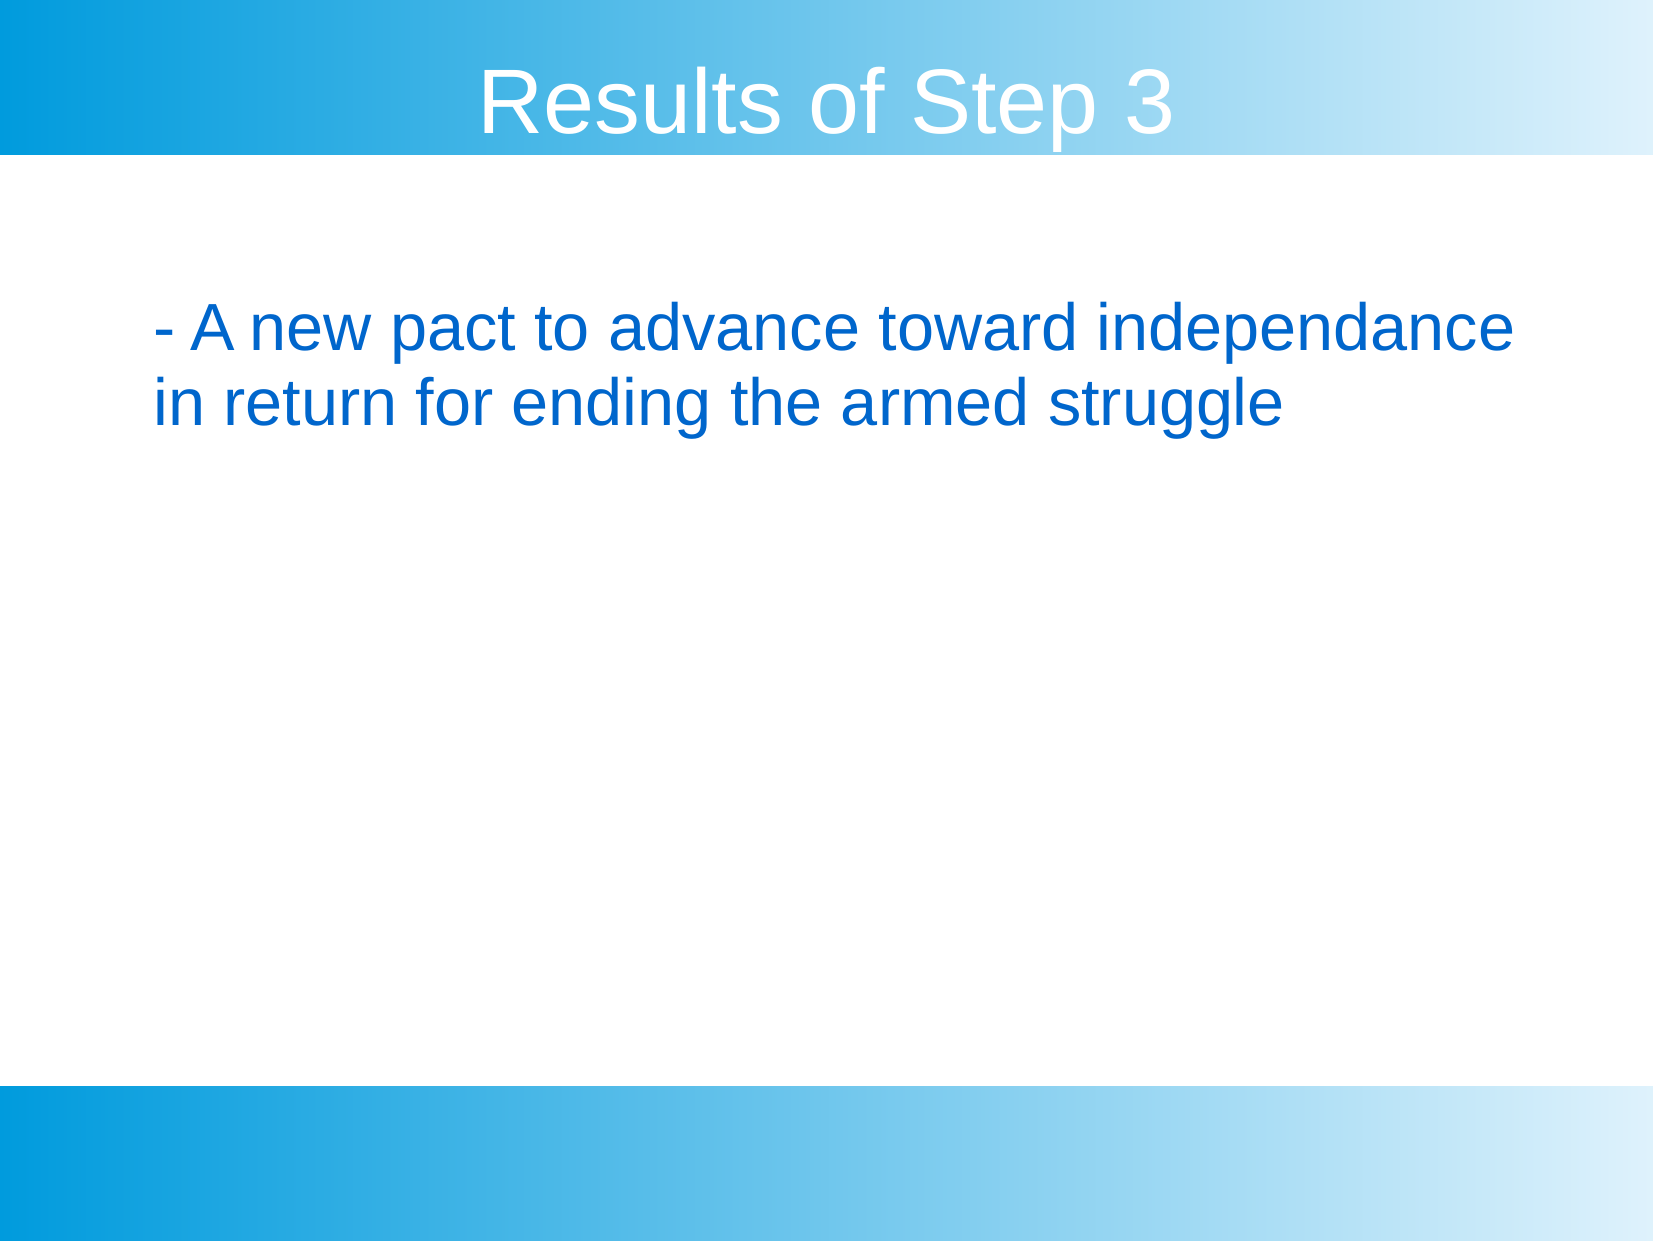

# Results of Step 3
- A new pact to advance toward independance in return for ending the armed struggle